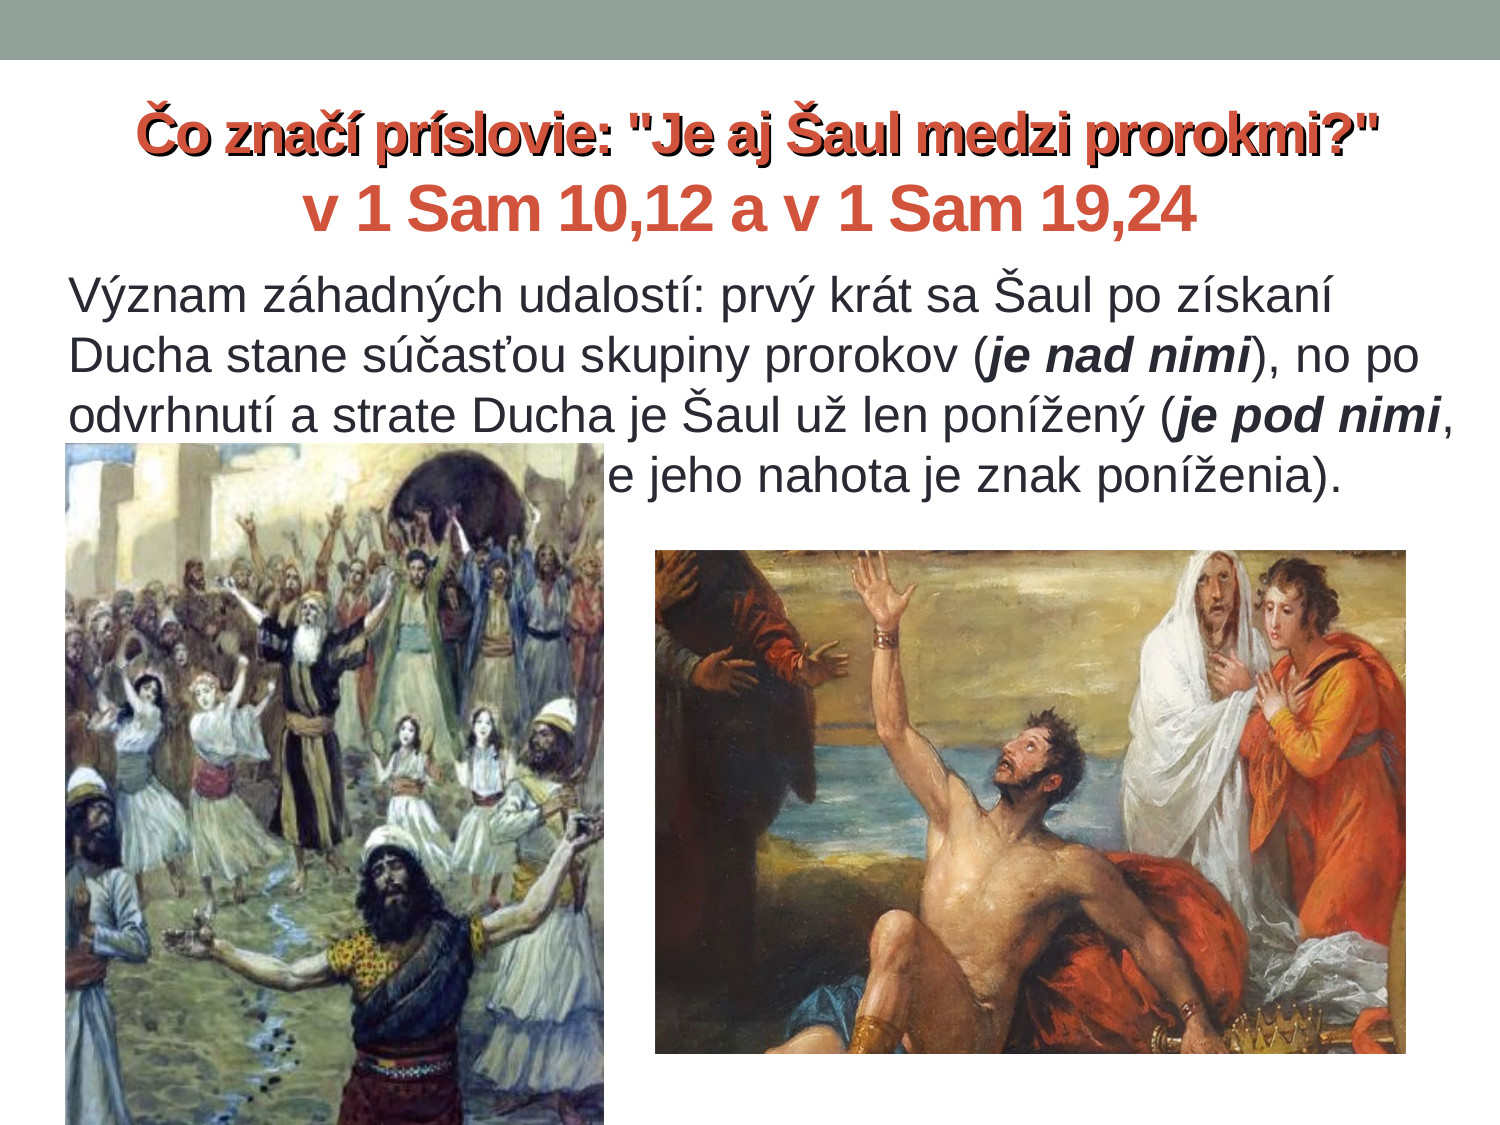

# Čo značí príslovie: "Je aj Šaul medzi prorokmi?" v 1 Sam 10,12 a v 1 Sam 19,24
Význam záhadných udalostí: prvý krát sa Šaul po získaní Ducha stane súčasťou skupiny prorokov (je nad nimi), no po odvrhnutí a strate Ducha je Šaul už len ponížený (je pod nimi, 			 kde jeho nahota je znak poníženia).